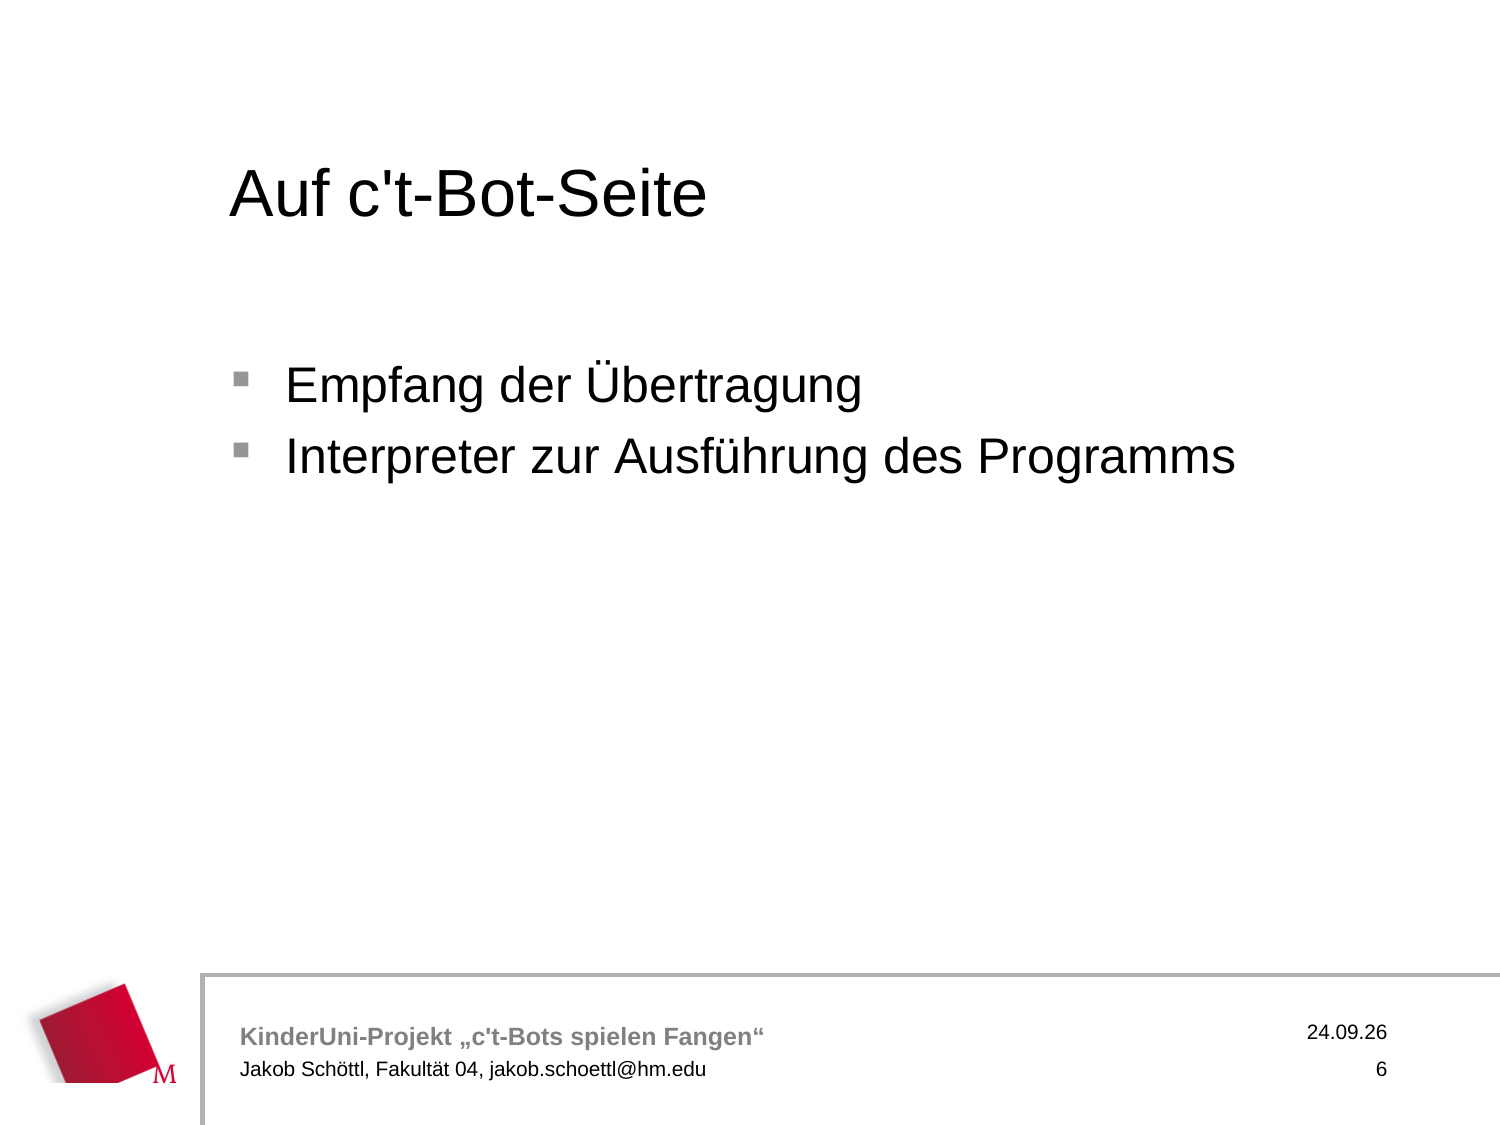

Auf c't-Bot-Seite
# Empfang der Übertragung
Interpreter zur Ausführung des Programms
6
Prof. Dr. Mustername, Fakultät 33, xyz@hm.edu